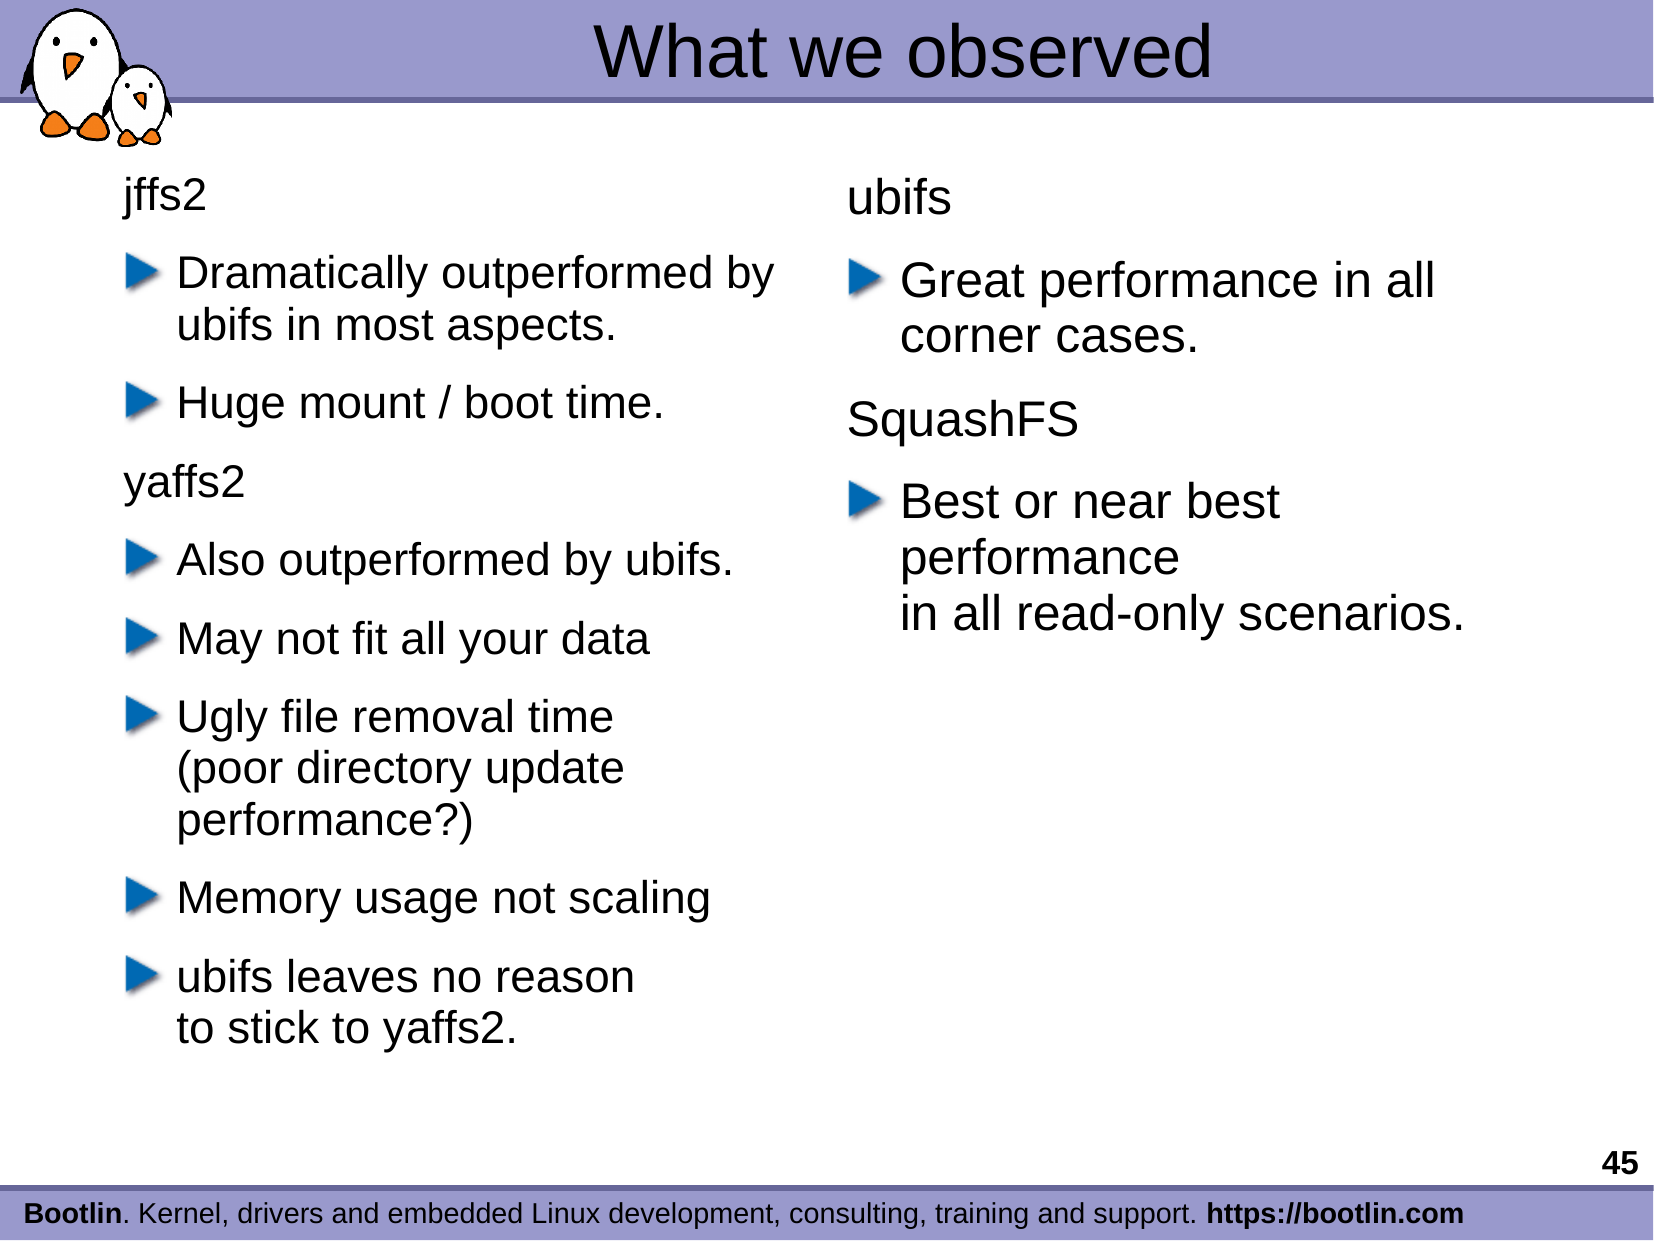

# What we observed
jffs2
Dramatically outperformed by ubifs in most aspects.
Huge mount / boot time.
yaffs2
Also outperformed by ubifs.
May not fit all your data
Ugly file removal time
(poor directory update performance?)
Memory usage not scaling
ubifs leaves no reason
to stick to yaffs2.
ubifs
Great performance in all corner cases.
SquashFS
Best or near best performance
in all read-only scenarios.